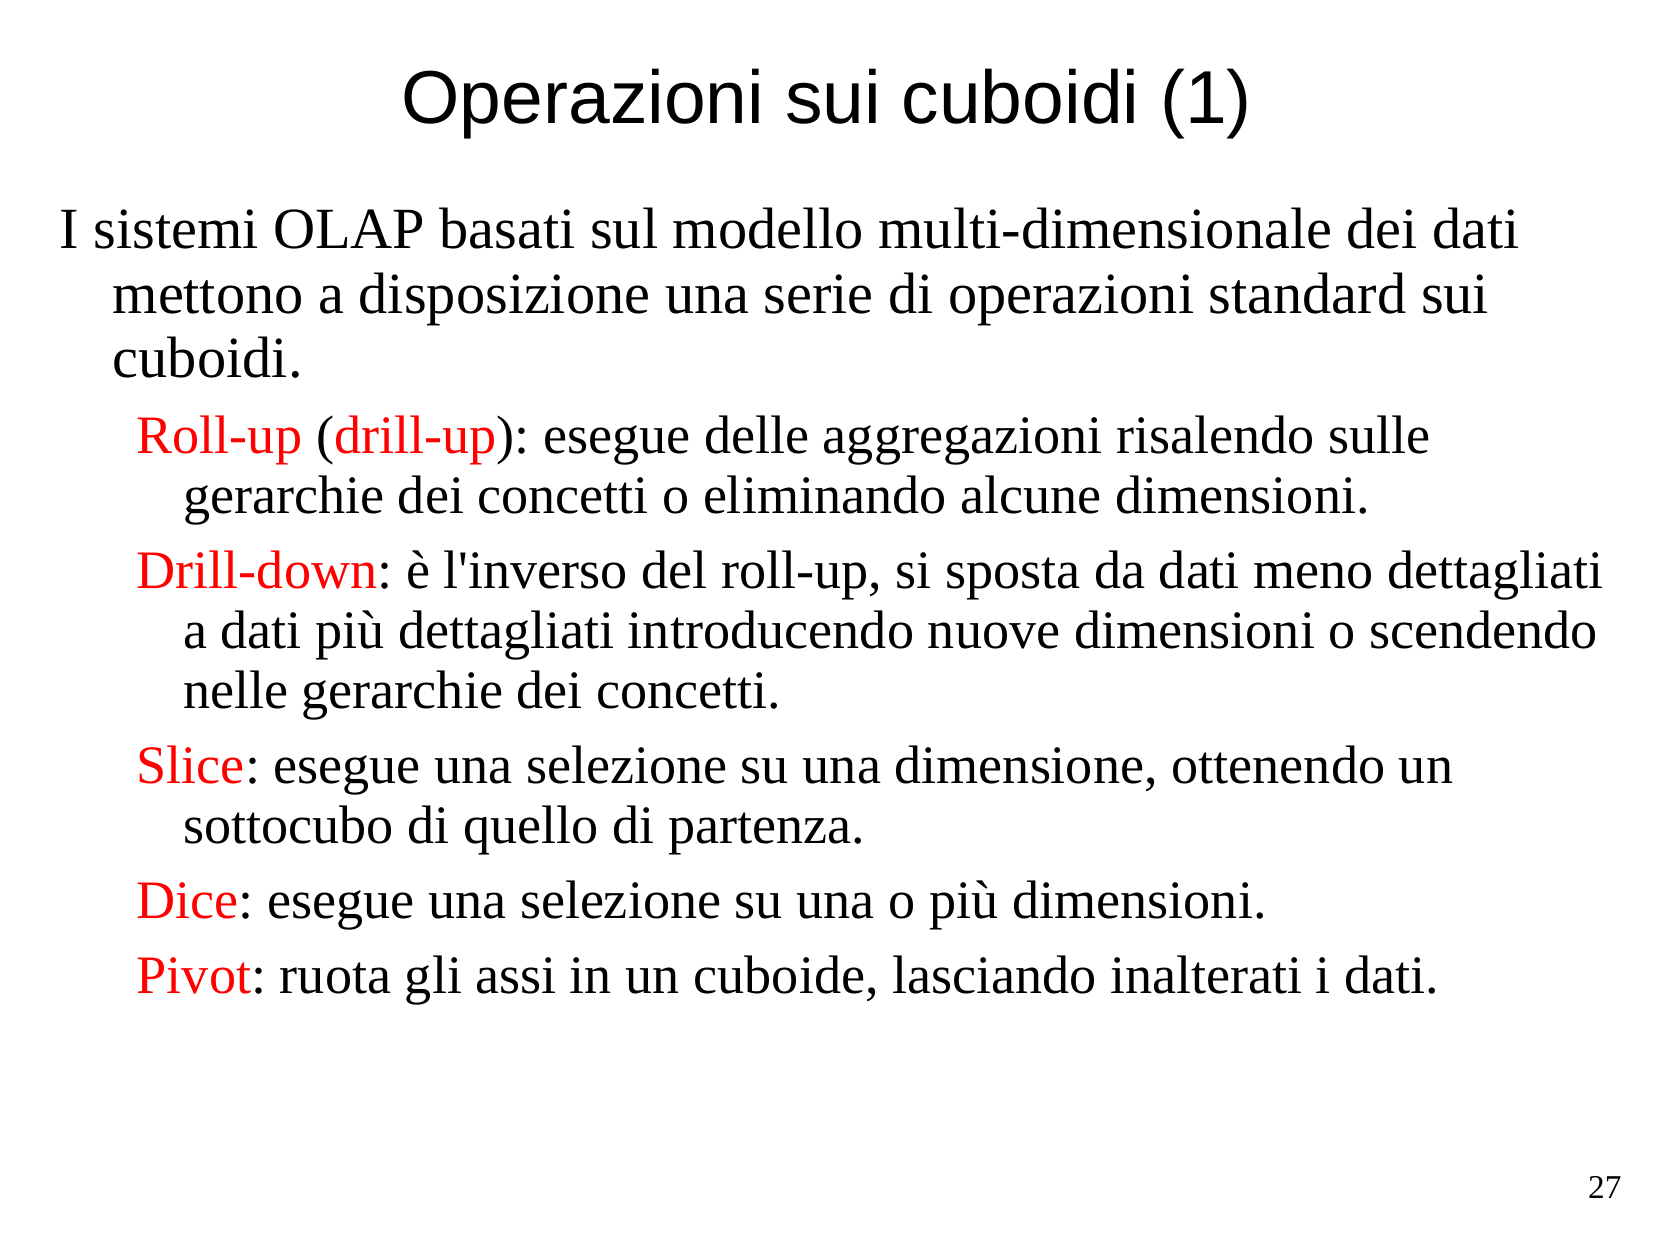

# Operazioni sui cuboidi (1)
I sistemi OLAP basati sul modello multi-dimensionale dei dati mettono a disposizione una serie di operazioni standard sui cuboidi.
Roll-up (drill-up): esegue delle aggregazioni risalendo sulle gerarchie dei concetti o eliminando alcune dimensioni.
Drill-down: è l'inverso del roll-up, si sposta da dati meno dettagliati a dati più dettagliati introducendo nuove dimensioni o scendendo nelle gerarchie dei concetti.
Slice: esegue una selezione su una dimensione, ottenendo un sottocubo di quello di partenza.
Dice: esegue una selezione su una o più dimensioni.
Pivot: ruota gli assi in un cuboide, lasciando inalterati i dati.